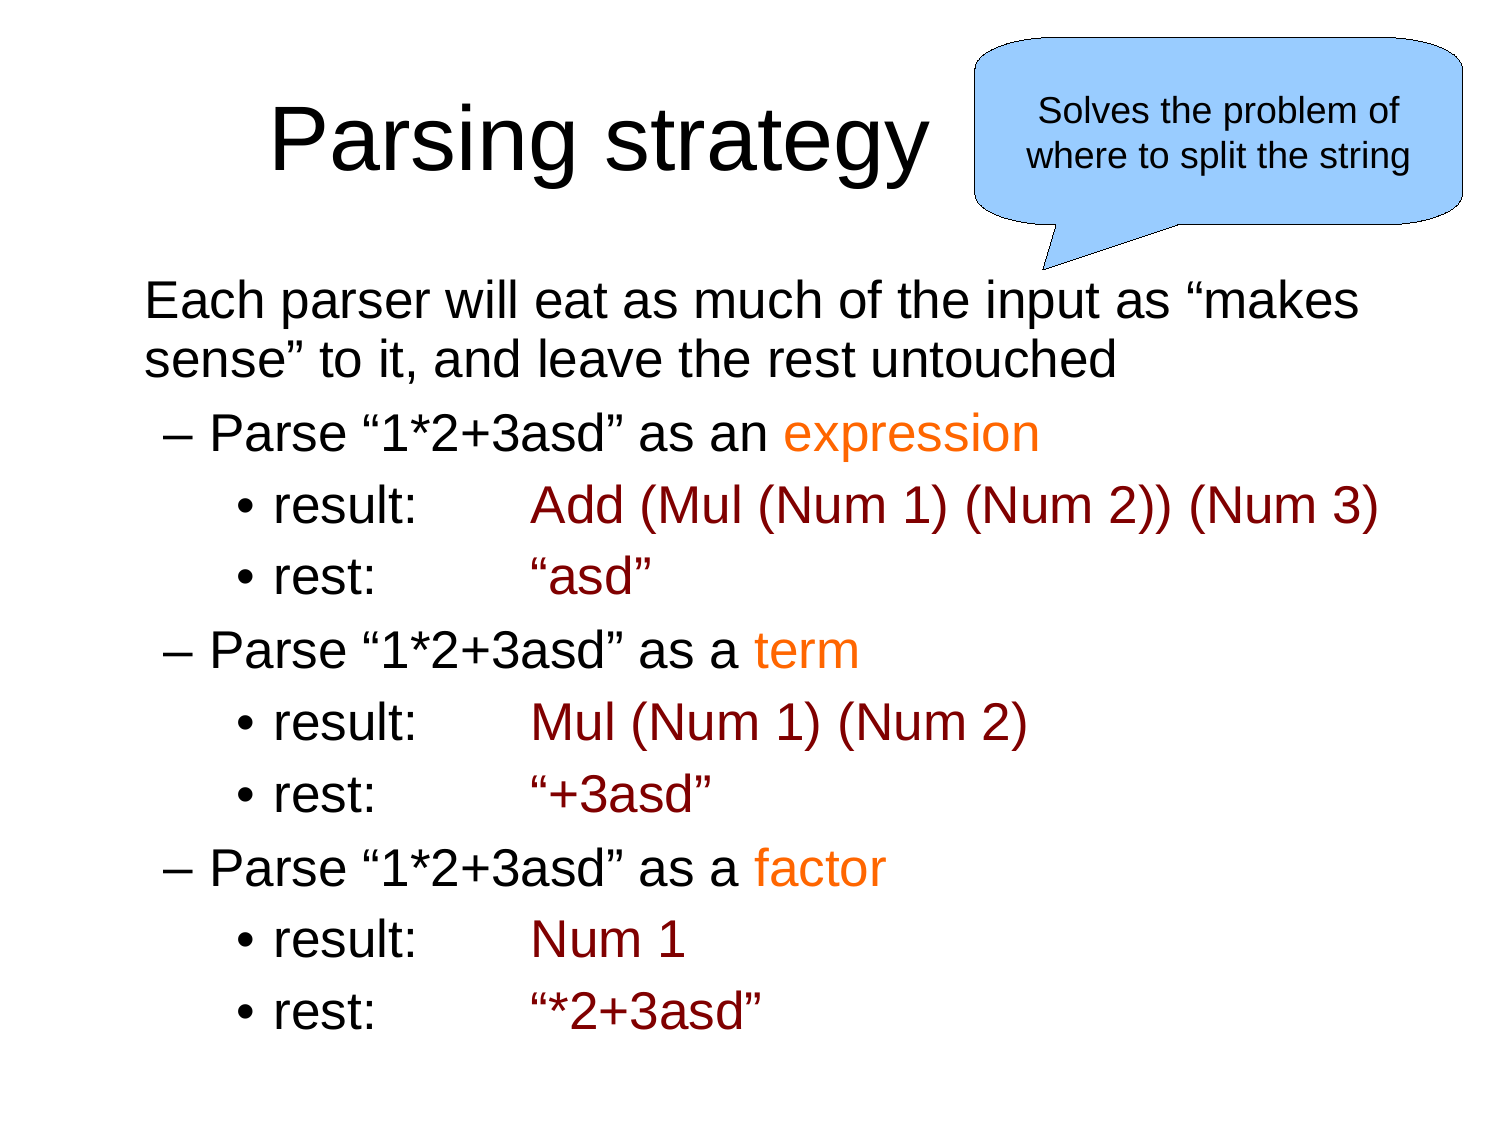

Solves the problem of
where to split the string
# Parsing strategy
Each parser will eat as much of the input as “makes sense” to it, and leave the rest untouched
Parse “1*2+3asd” as an expression
result: 	Add (Mul (Num 1) (Num 2)) (Num 3)
rest:	 		“asd”
Parse “1*2+3asd” as a term
result:		Mul (Num 1) (Num 2)
rest: 			“+3asd”
Parse “1*2+3asd” as a factor
result:		Num 1
rest:	 	“*2+3asd”